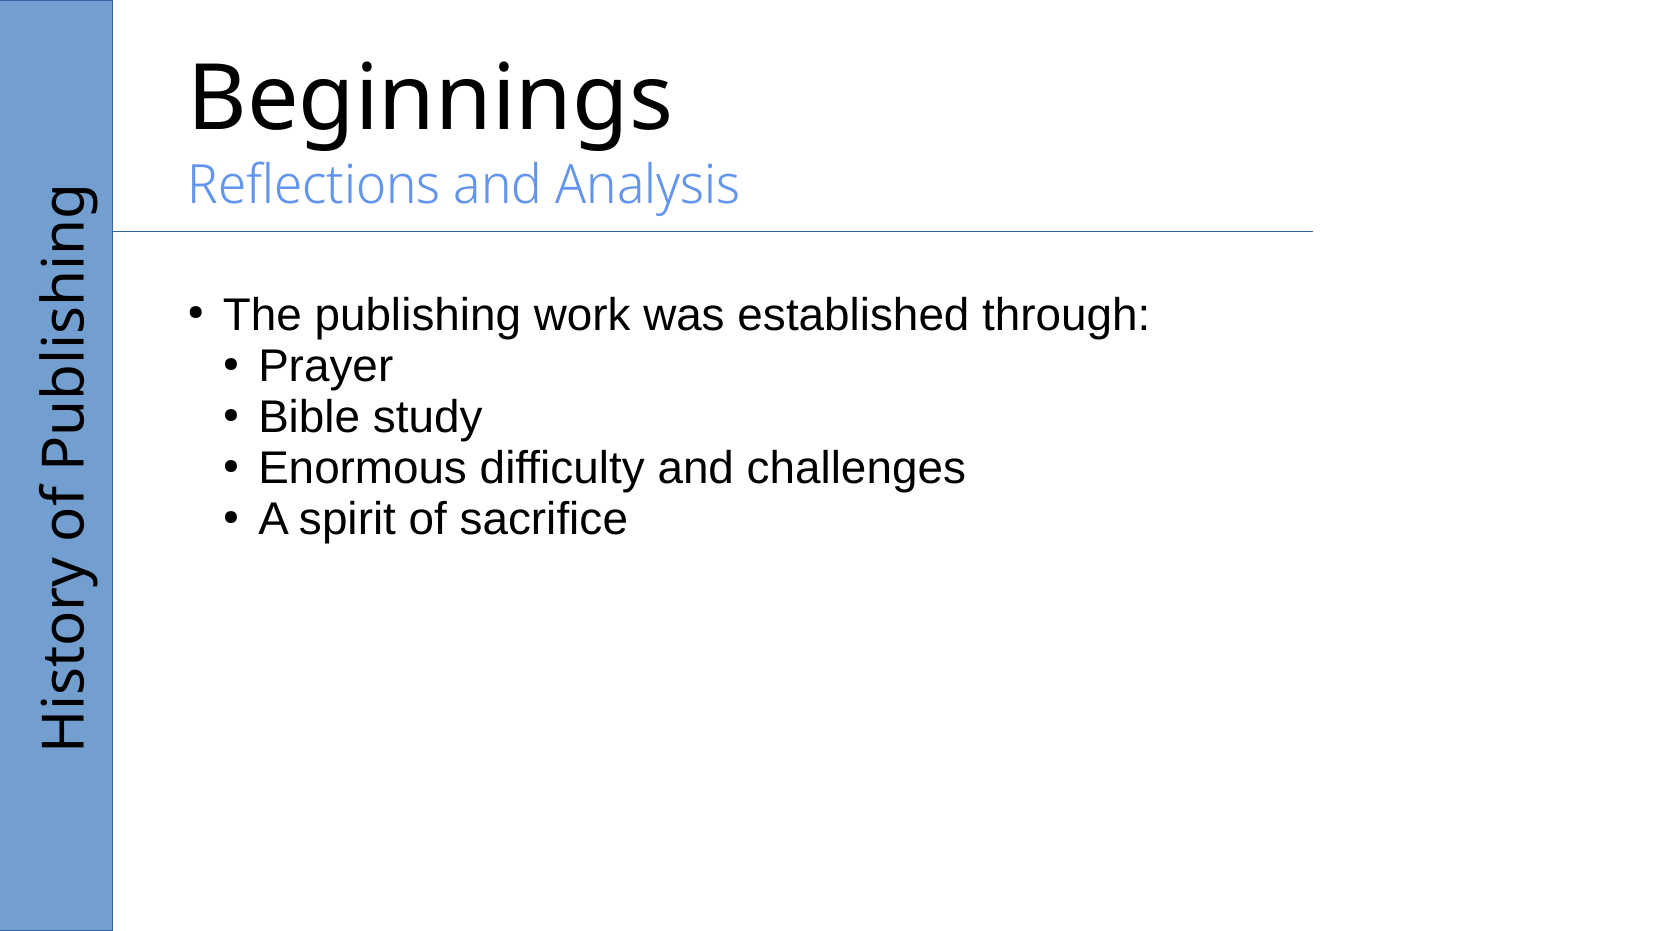

# Beginnings
Reflections and Analysis
The publishing work was established through:
Prayer
Bible study
Enormous difficulty and challenges
A spirit of sacrifice
History of Publishing